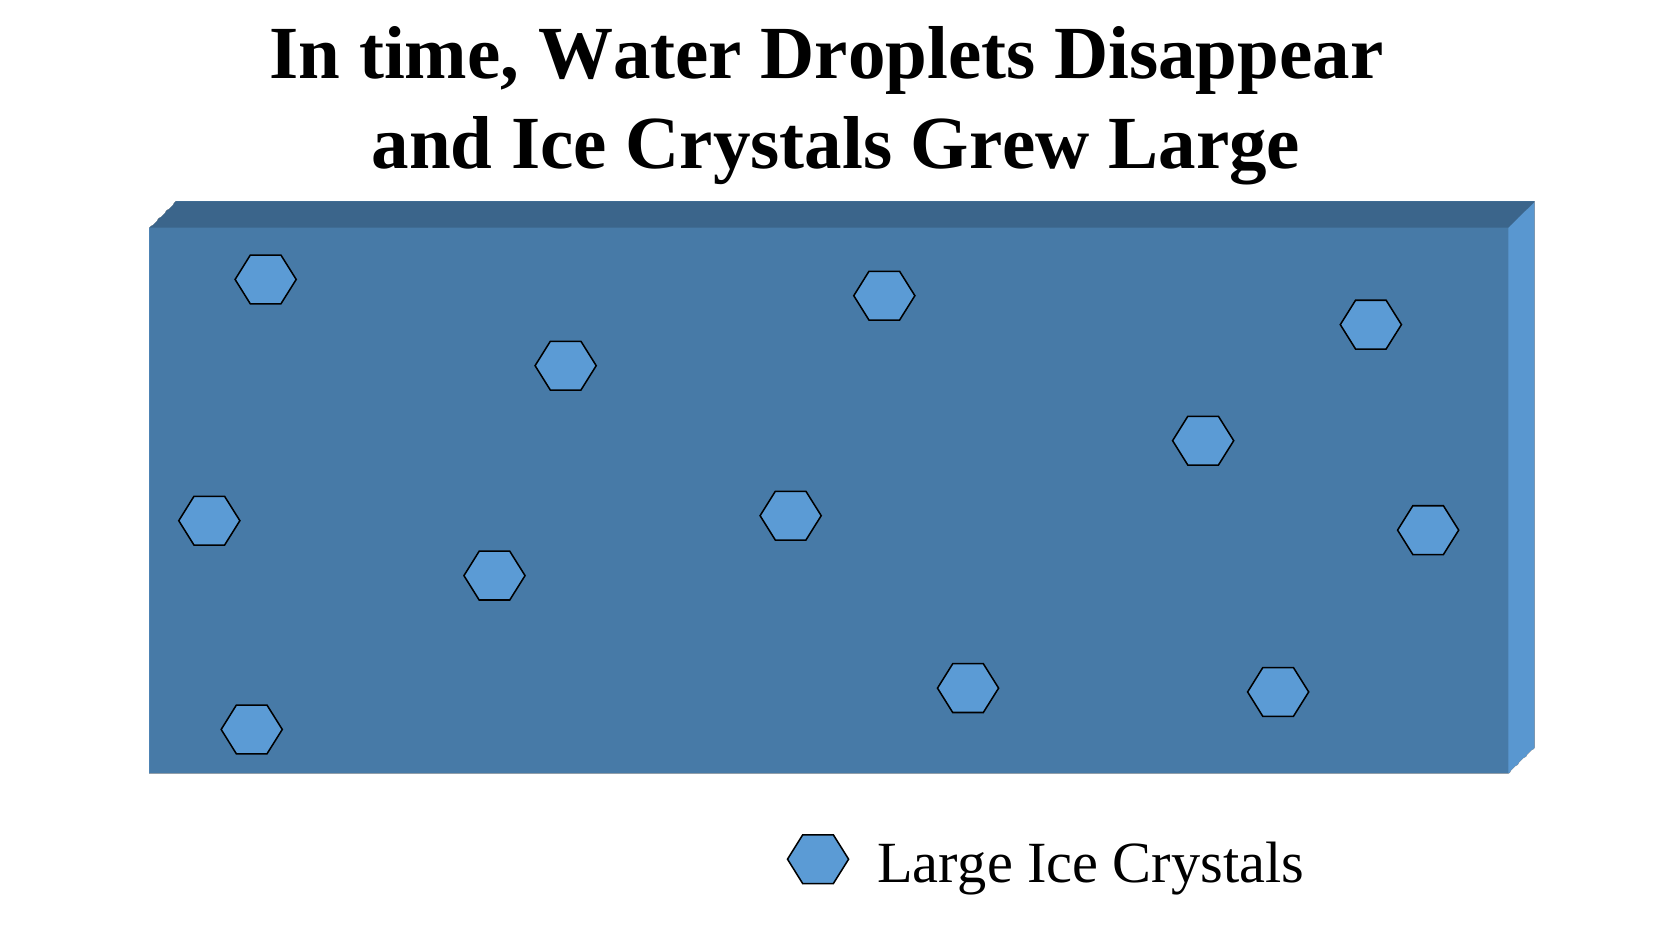

# In time, Water Droplets Disappear and Ice Crystals Grew Large
Large Ice Crystals